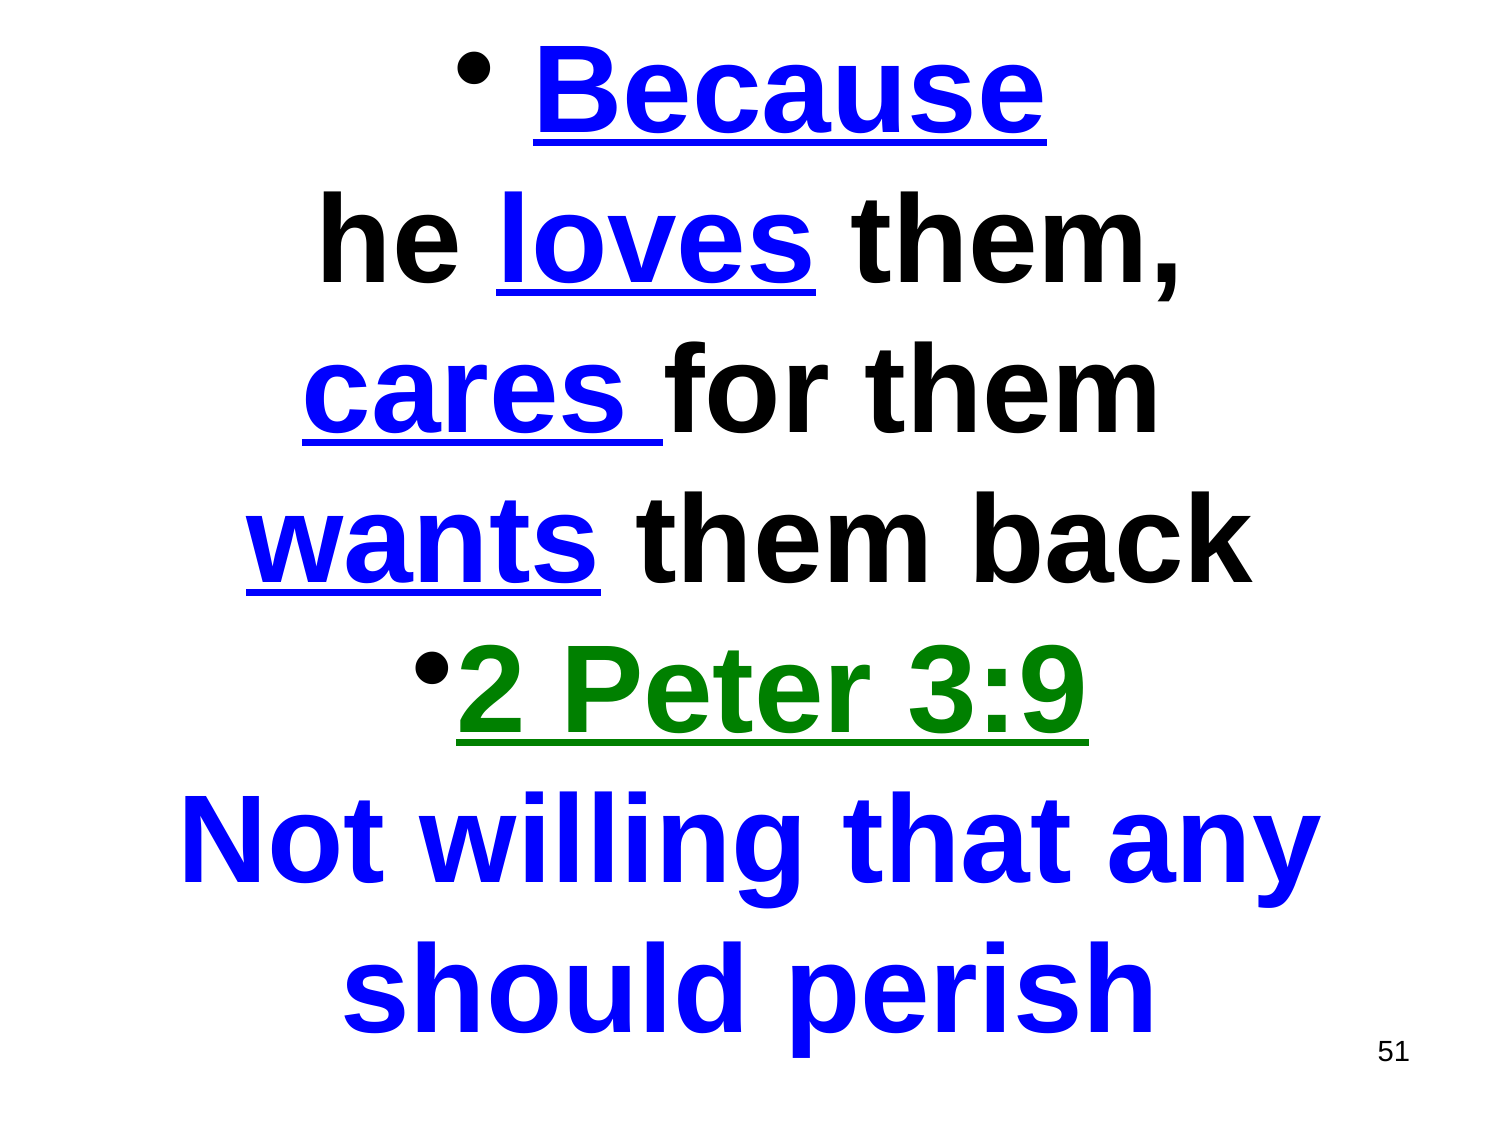

Because
 he loves them,
cares for them
wants them back
2 Peter 3:9
Not willing that any should perish